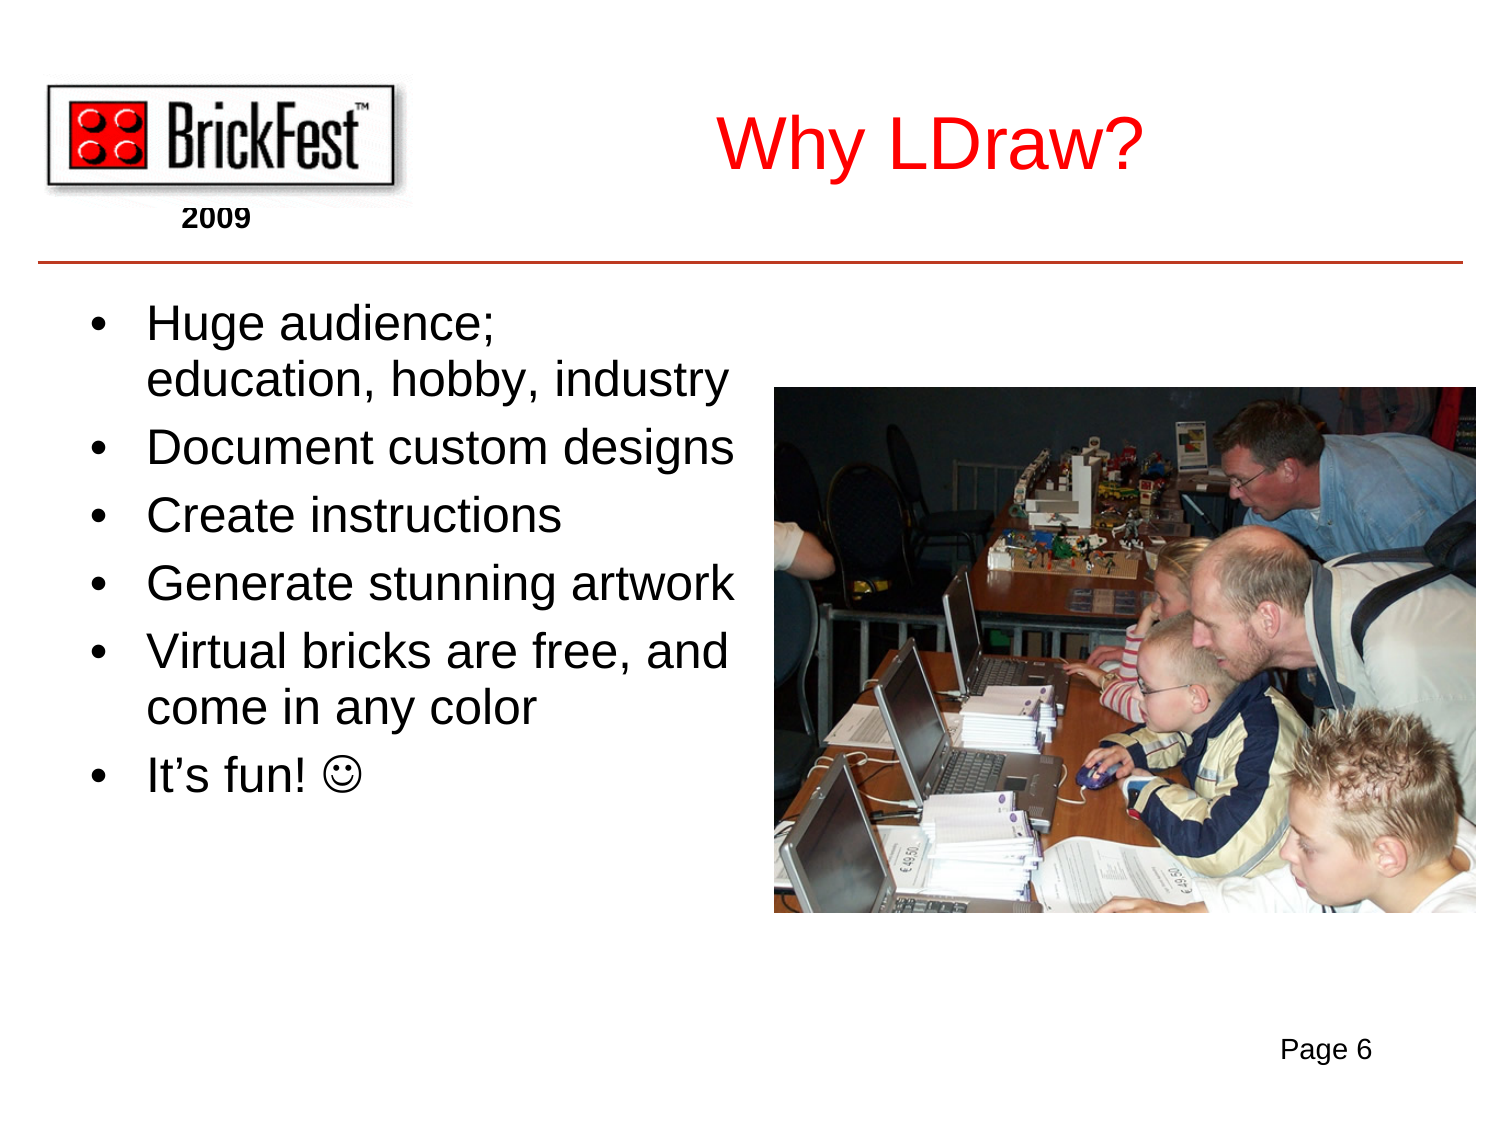

# Why LDraw?
Huge audience; education, hobby, industry
Document custom designs
Create instructions
Generate stunning artwork
Virtual bricks are free, and come in any color
It’s fun! 
6